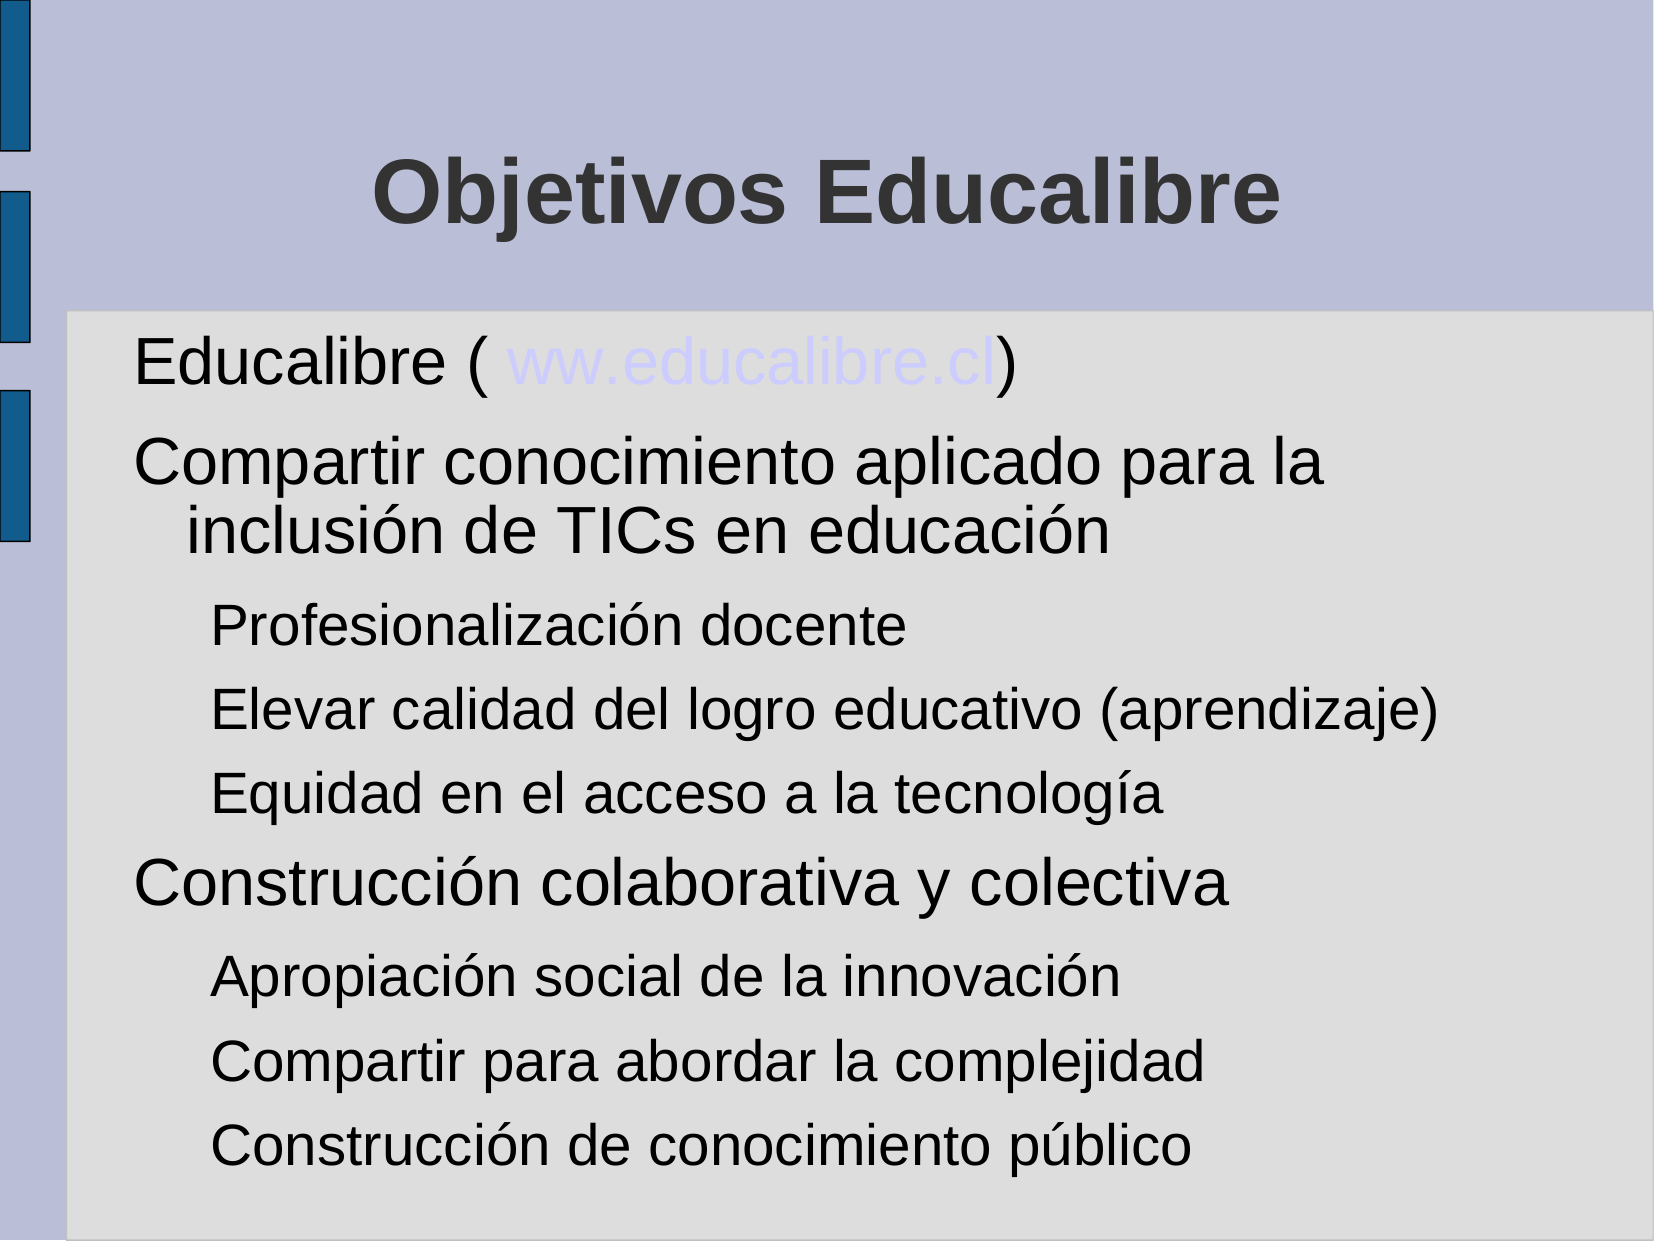

# Objetivos Educalibre
Educalibre (<date/time>ww.educalibre.cl)
Compartir conocimiento aplicado para la inclusión de TICs en educación
Profesionalización docente
Elevar calidad del logro educativo (aprendizaje)
Equidad en el acceso a la tecnología
Construcción colaborativa y colectiva
Apropiación social de la innovación
Compartir para abordar la complejidad
Construcción de conocimiento público